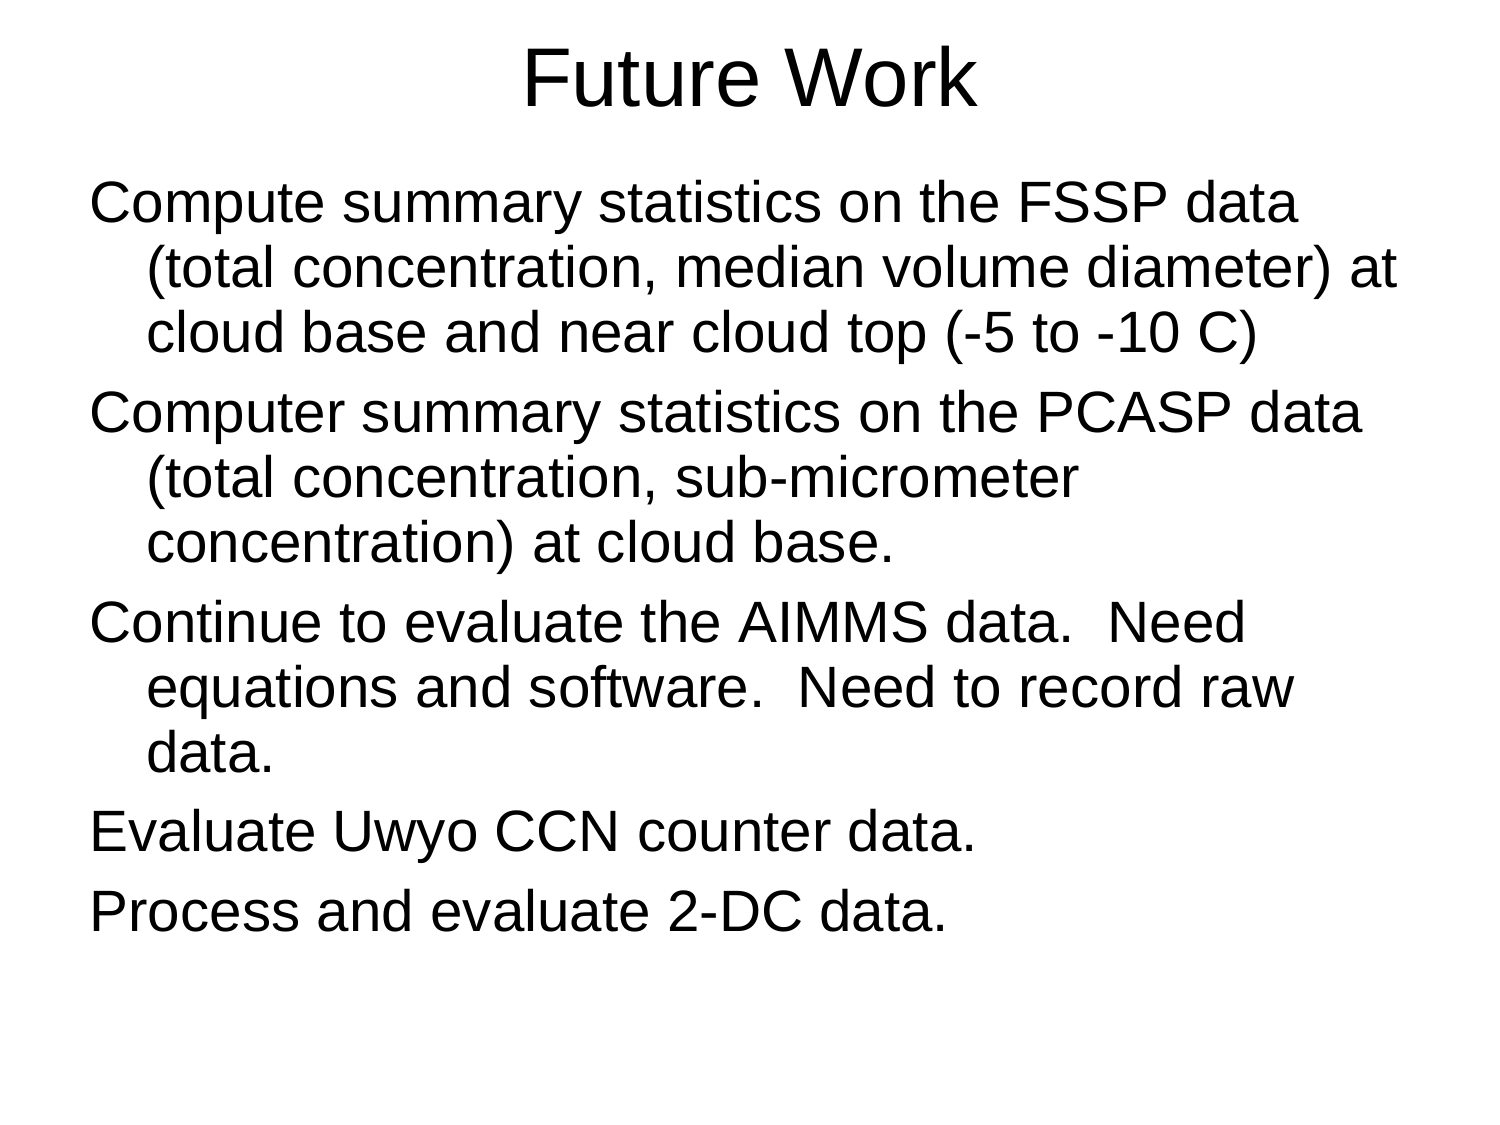

# Future Work
Compute summary statistics on the FSSP data (total concentration, median volume diameter) at cloud base and near cloud top (-5 to -10 C)
Computer summary statistics on the PCASP data (total concentration, sub-micrometer concentration) at cloud base.
Continue to evaluate the AIMMS data. Need equations and software. Need to record raw data.
Evaluate Uwyo CCN counter data.
Process and evaluate 2-DC data.